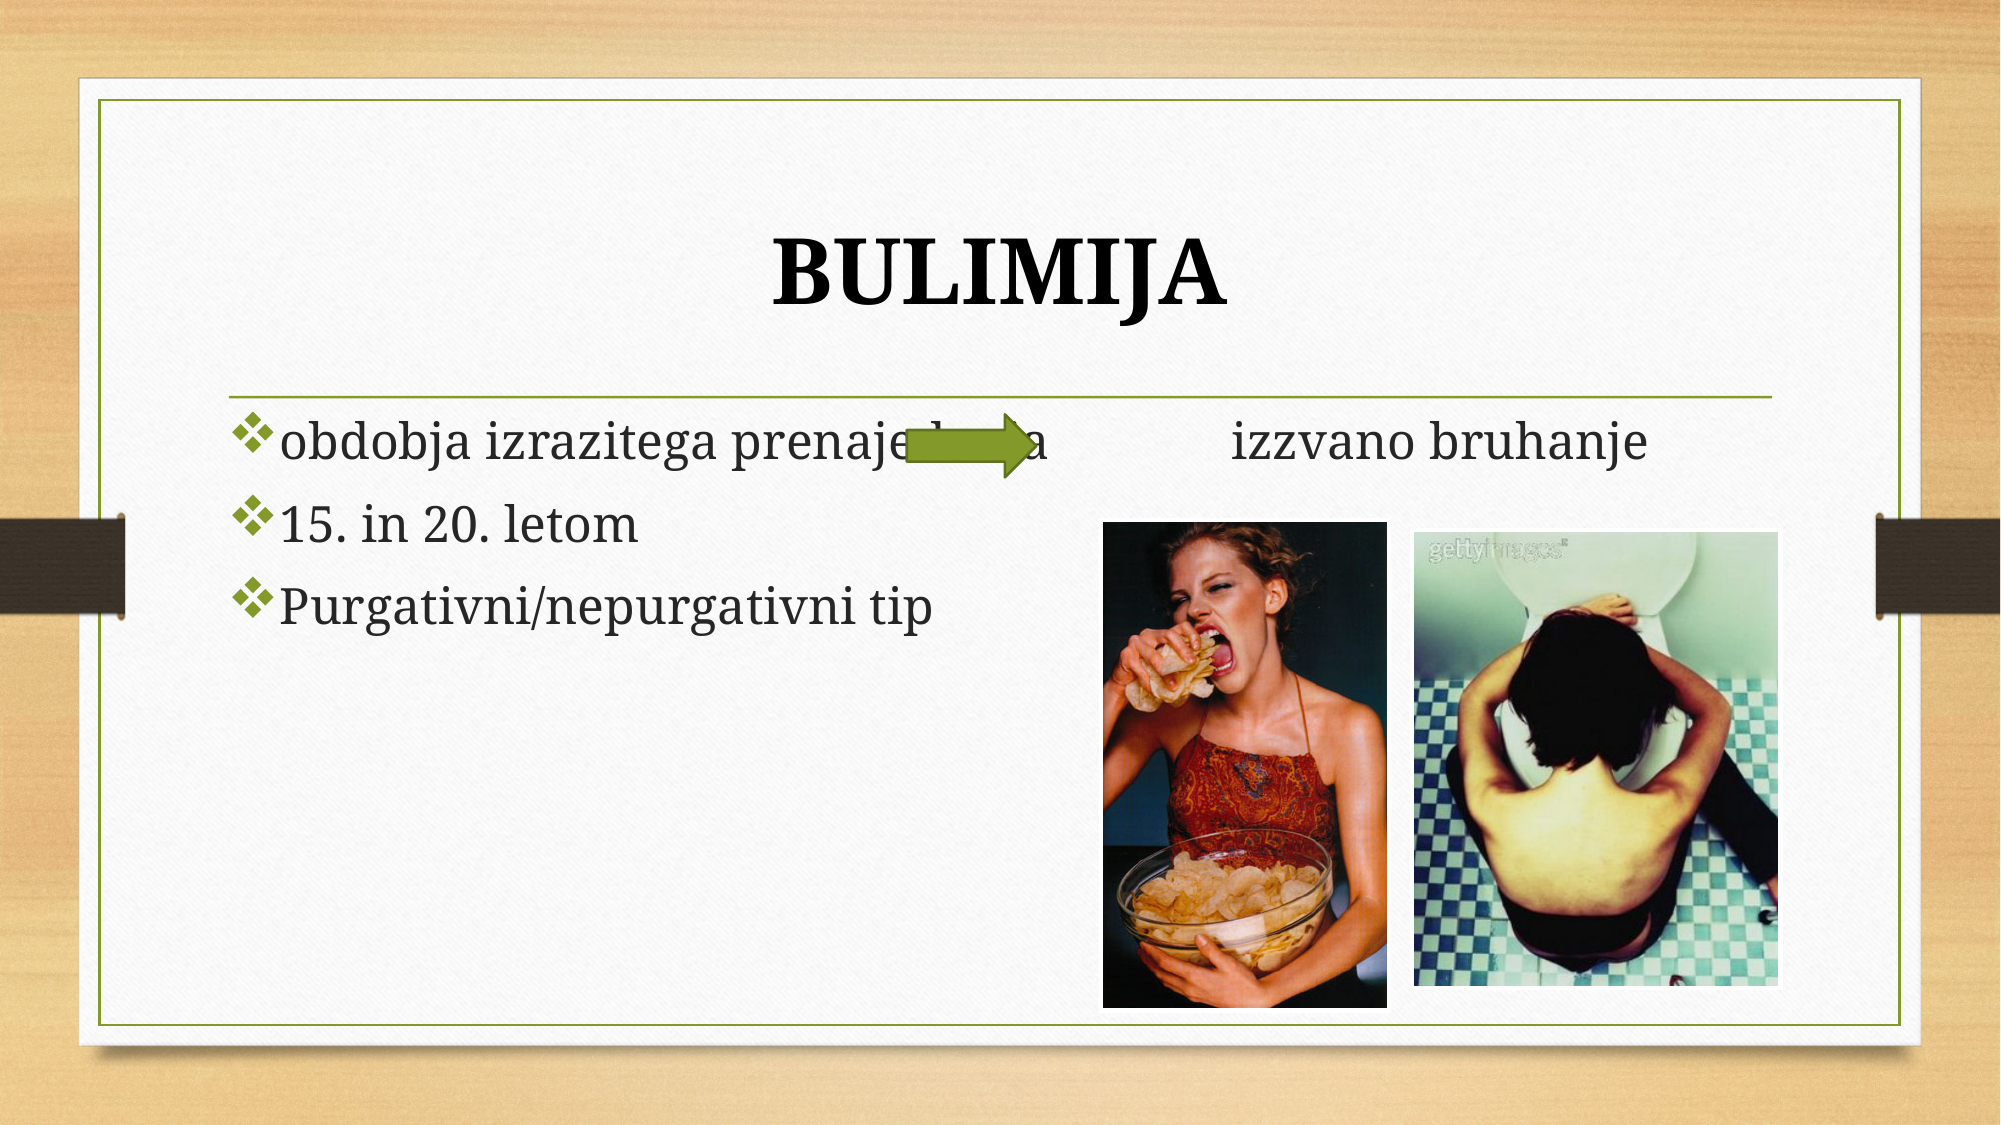

# BULIMIJA
obdobja izrazitega prenajedanja izzvano bruhanje
15. in 20. letom
Purgativni/nepurgativni tip